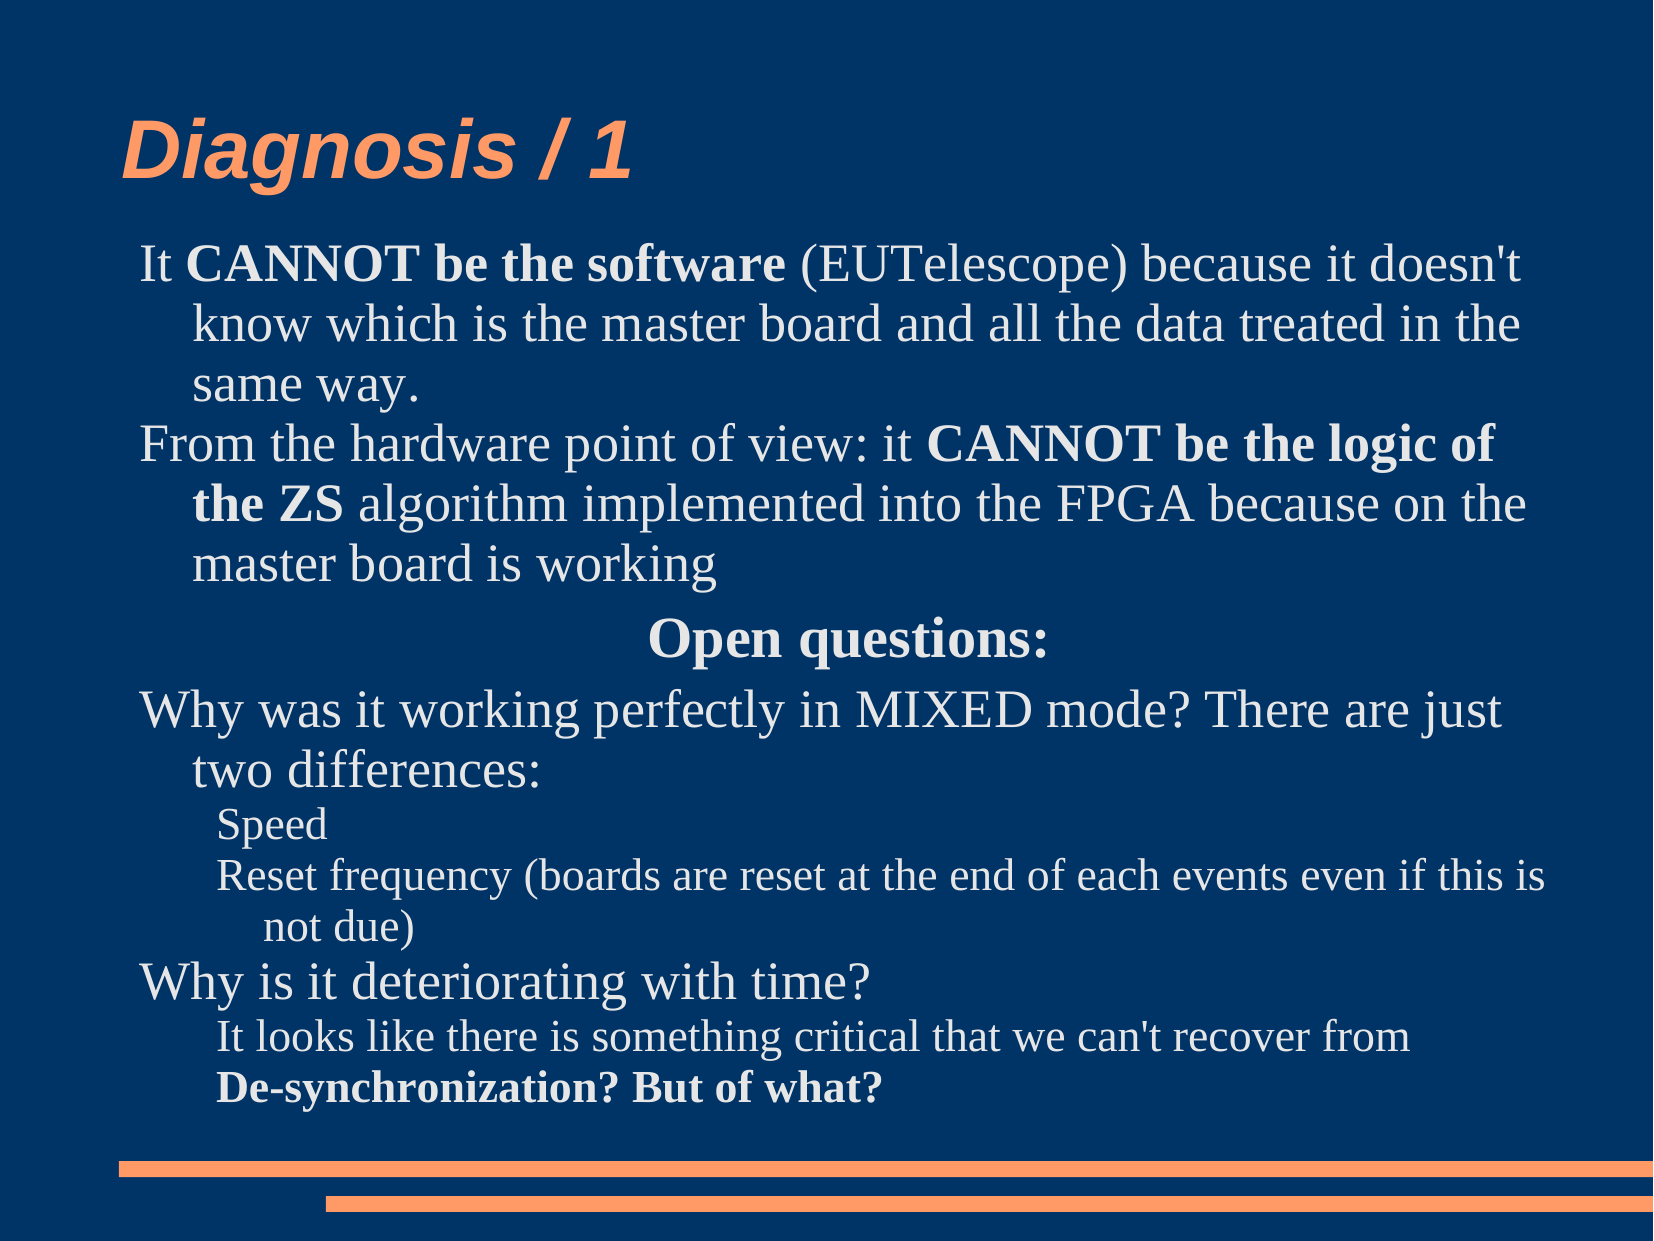

# Diagnosis / 1
It CANNOT be the software (EUTelescope) because it doesn't know which is the master board and all the data treated in the same way.
From the hardware point of view: it CANNOT be the logic of the ZS algorithm implemented into the FPGA because on the master board is working
Open questions:
Why was it working perfectly in MIXED mode? There are just two differences:
Speed
Reset frequency (boards are reset at the end of each events even if this is not due)
Why is it deteriorating with time?
It looks like there is something critical that we can't recover from
De-synchronization? But of what?